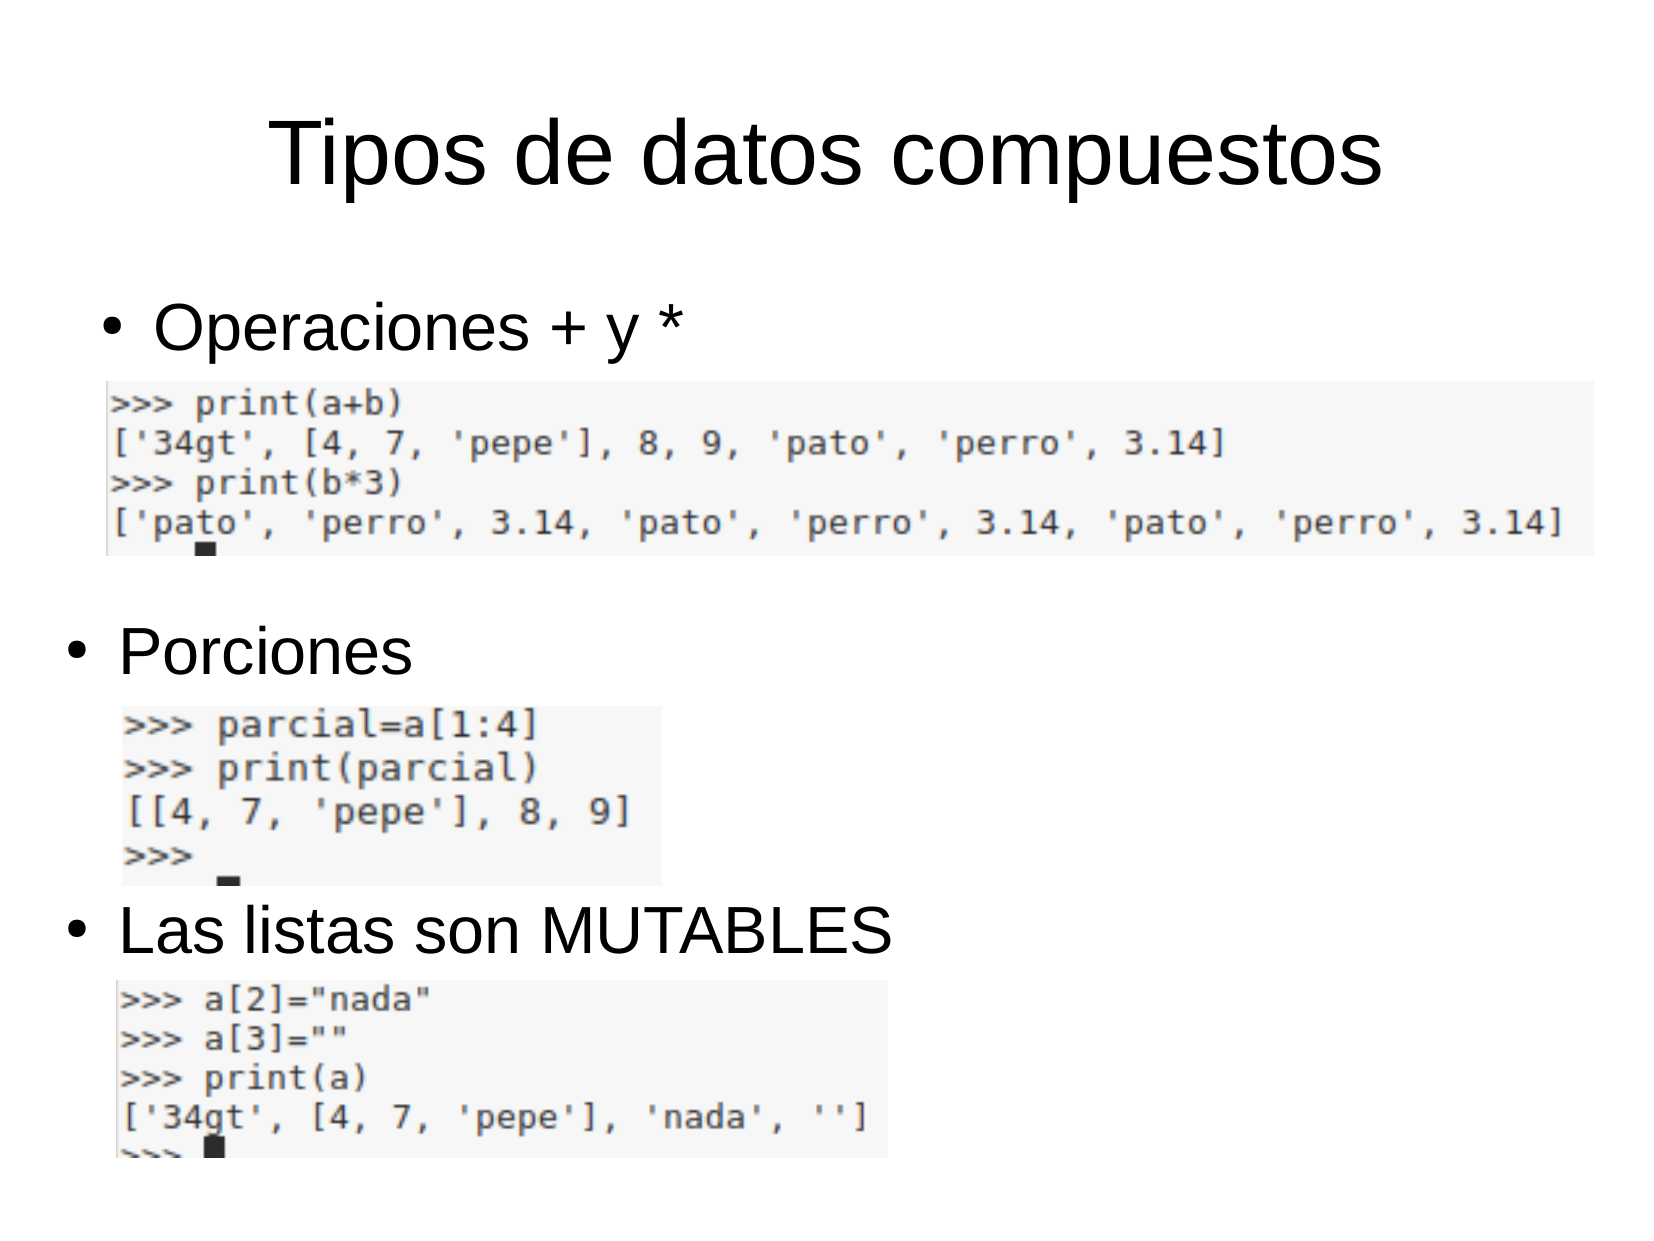

# Tipos de datos compuestos
Operaciones + y *
Porciones
Las listas son MUTABLES